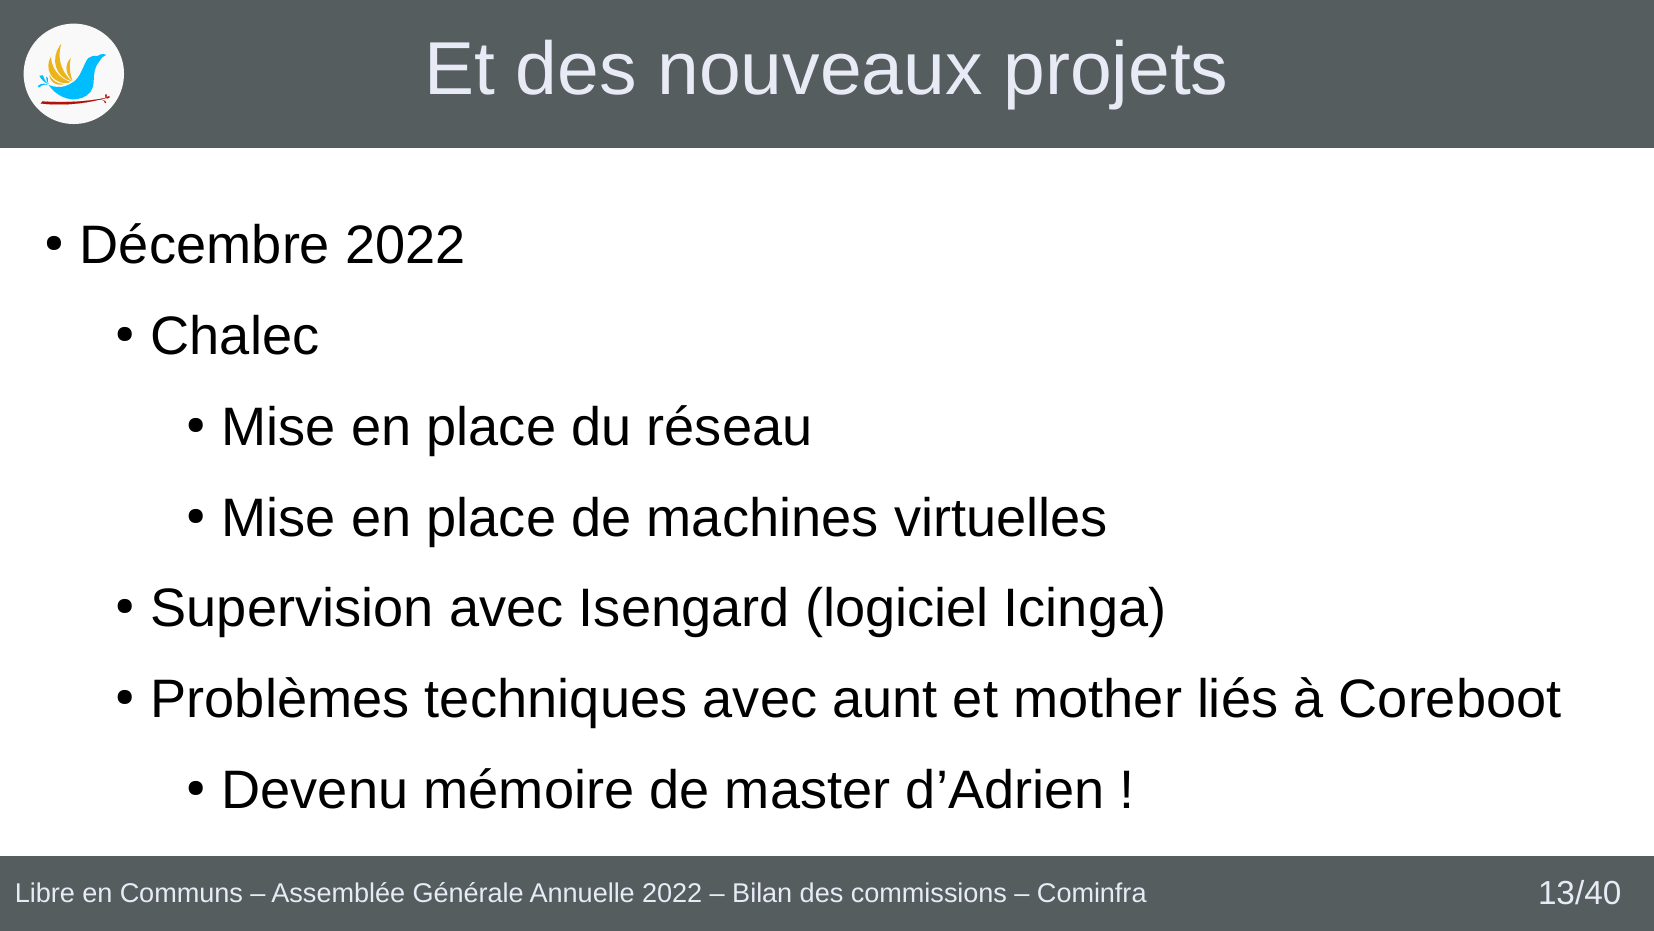

Et des nouveaux projets
Décembre 2022
Chalec
Mise en place du réseau
Mise en place de machines virtuelles
Supervision avec Isengard (logiciel Icinga)
Problèmes techniques avec aunt et mother liés à Coreboot
Devenu mémoire de master d’Adrien !
Libre en Communs – Assemblée Générale Annuelle 2022 – Bilan des commissions – Cominfra